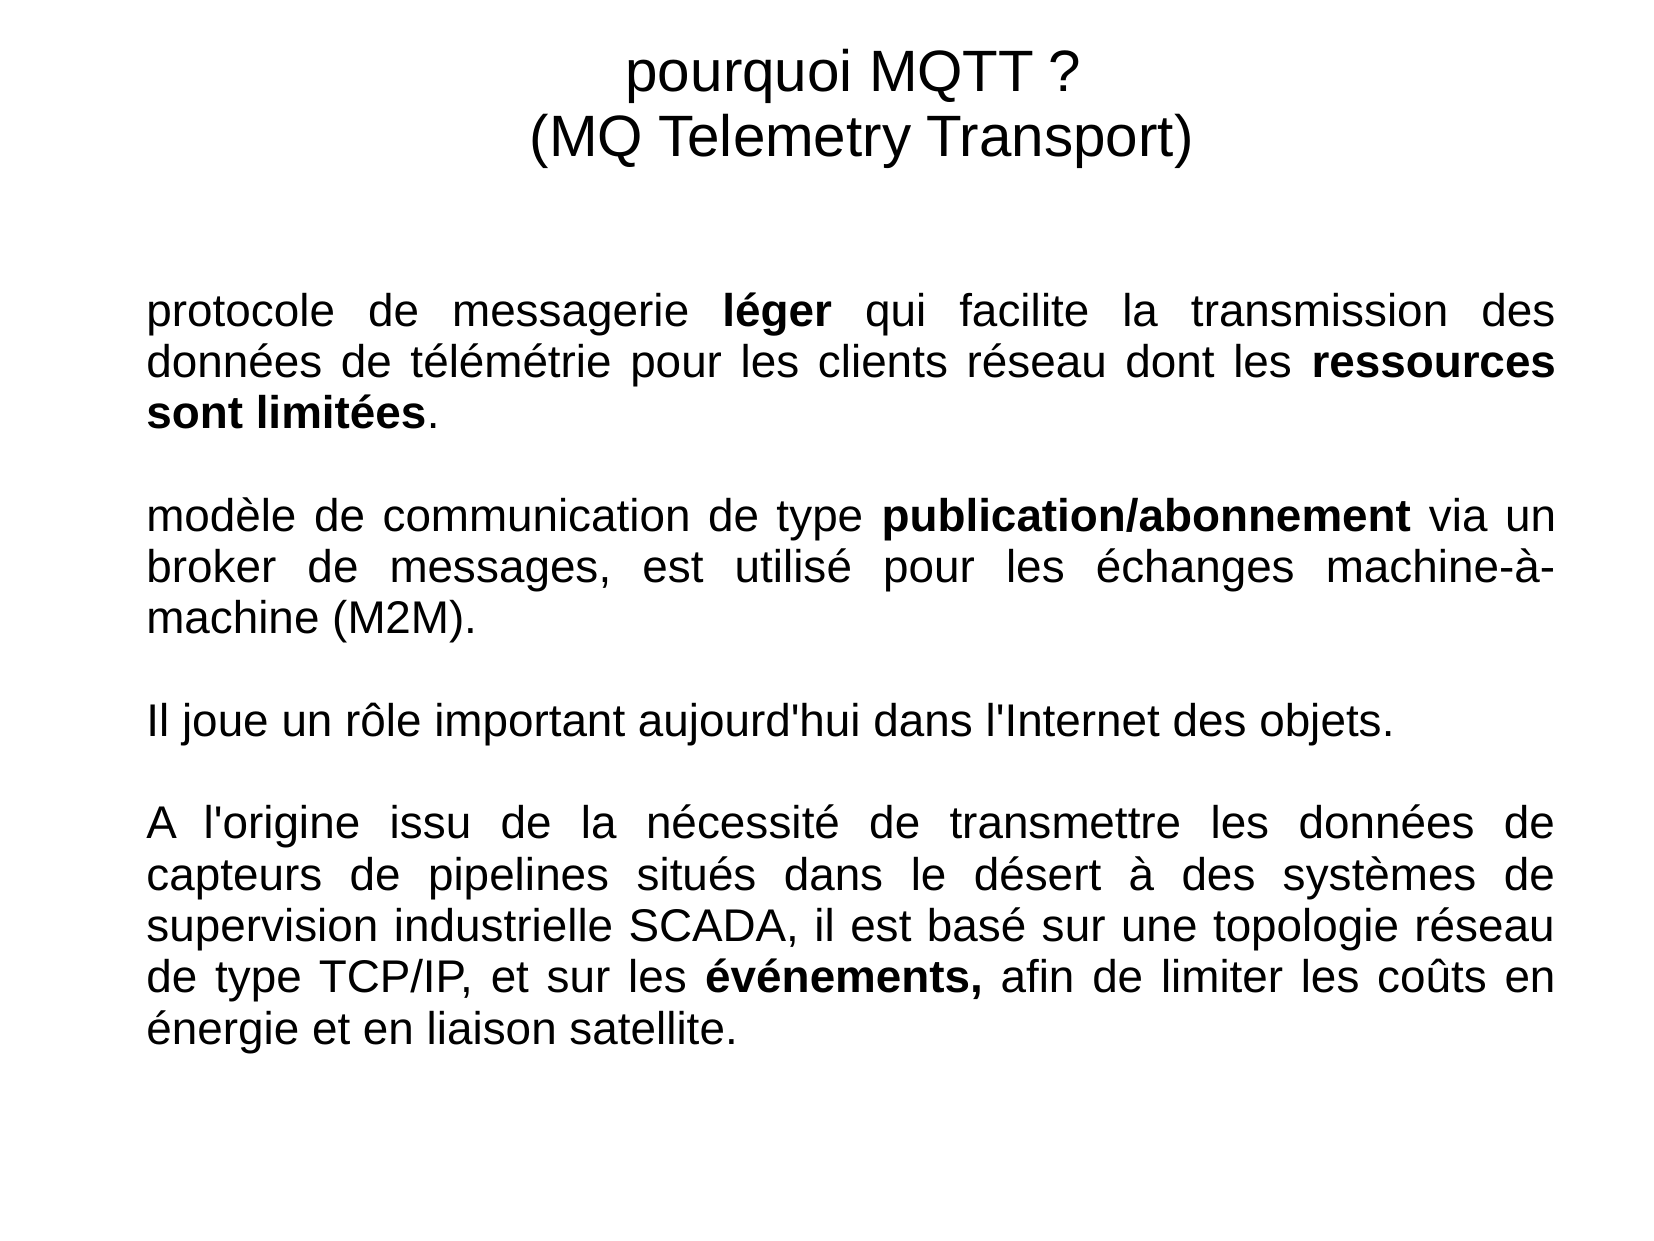

pourquoi MQTT ?
(MQ Telemetry Transport)
protocole de messagerie léger qui facilite la transmission des données de télémétrie pour les clients réseau dont les ressources sont limitées.
modèle de communication de type publication/abonnement via un broker de messages, est utilisé pour les échanges machine-à-machine (M2M).
Il joue un rôle important aujourd'hui dans l'Internet des objets.
A l'origine issu de la nécessité de transmettre les données de capteurs de pipelines situés dans le désert à des systèmes de supervision industrielle SCADA, il est basé sur une topologie réseau de type TCP/IP, et sur les événements, afin de limiter les coûts en énergie et en liaison satellite.